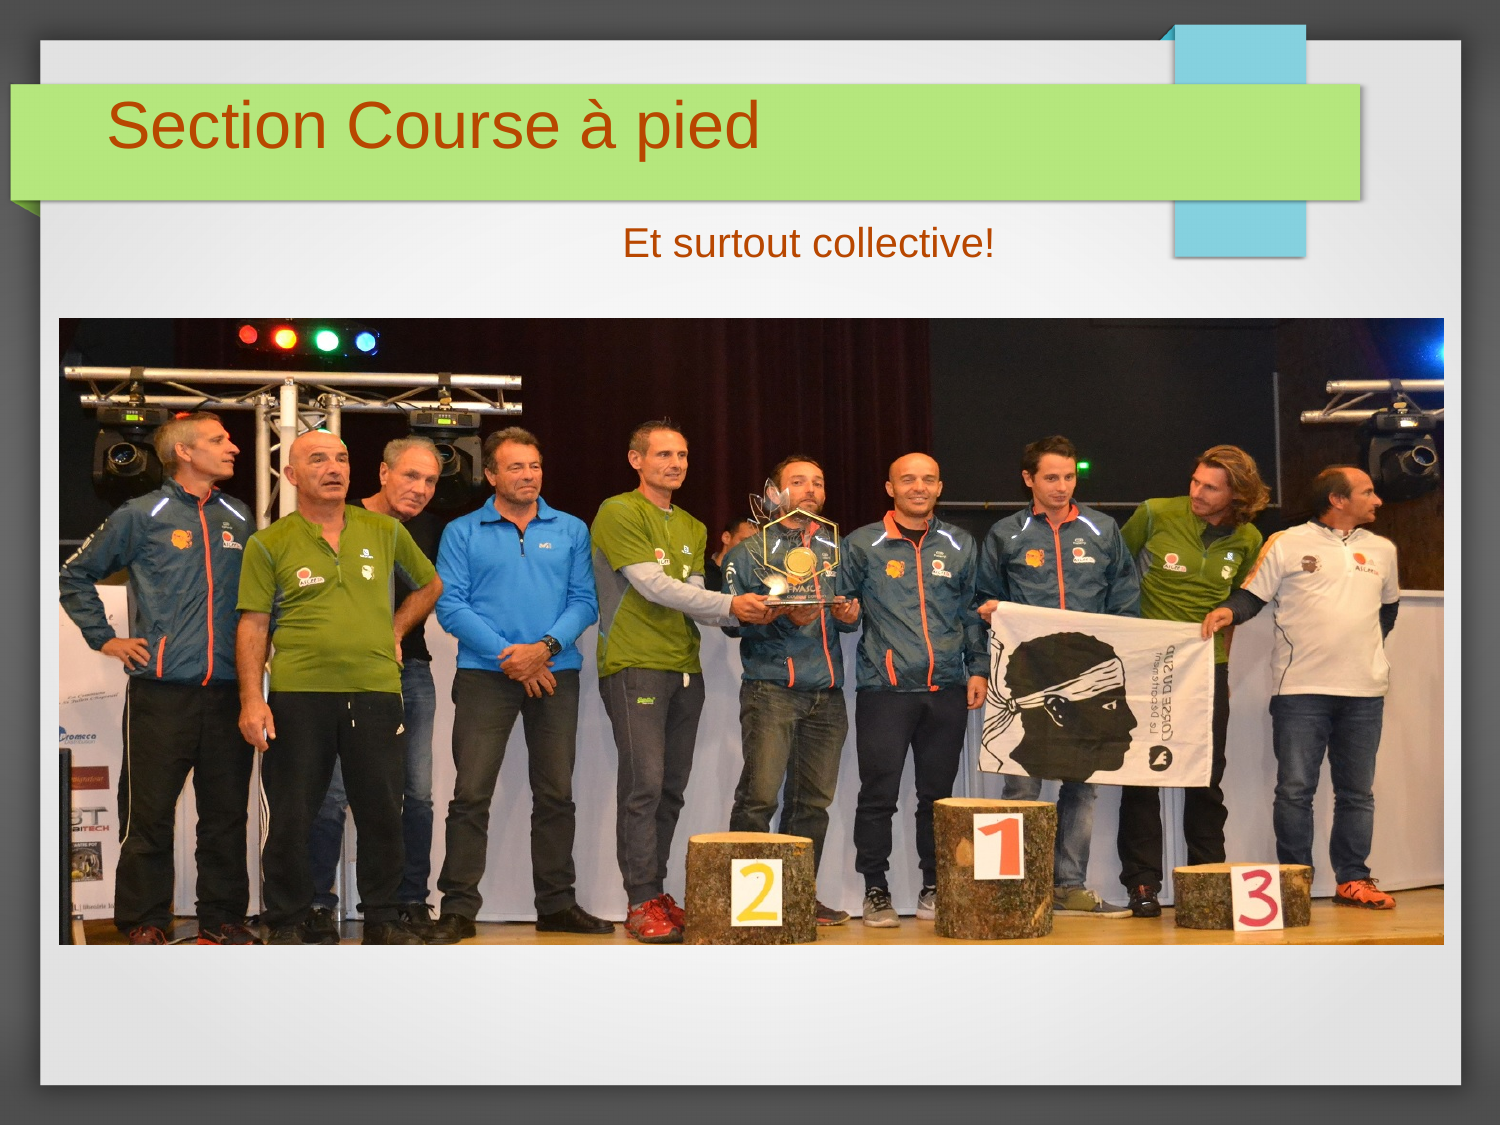

# Section Course à pied
Et surtout collective!